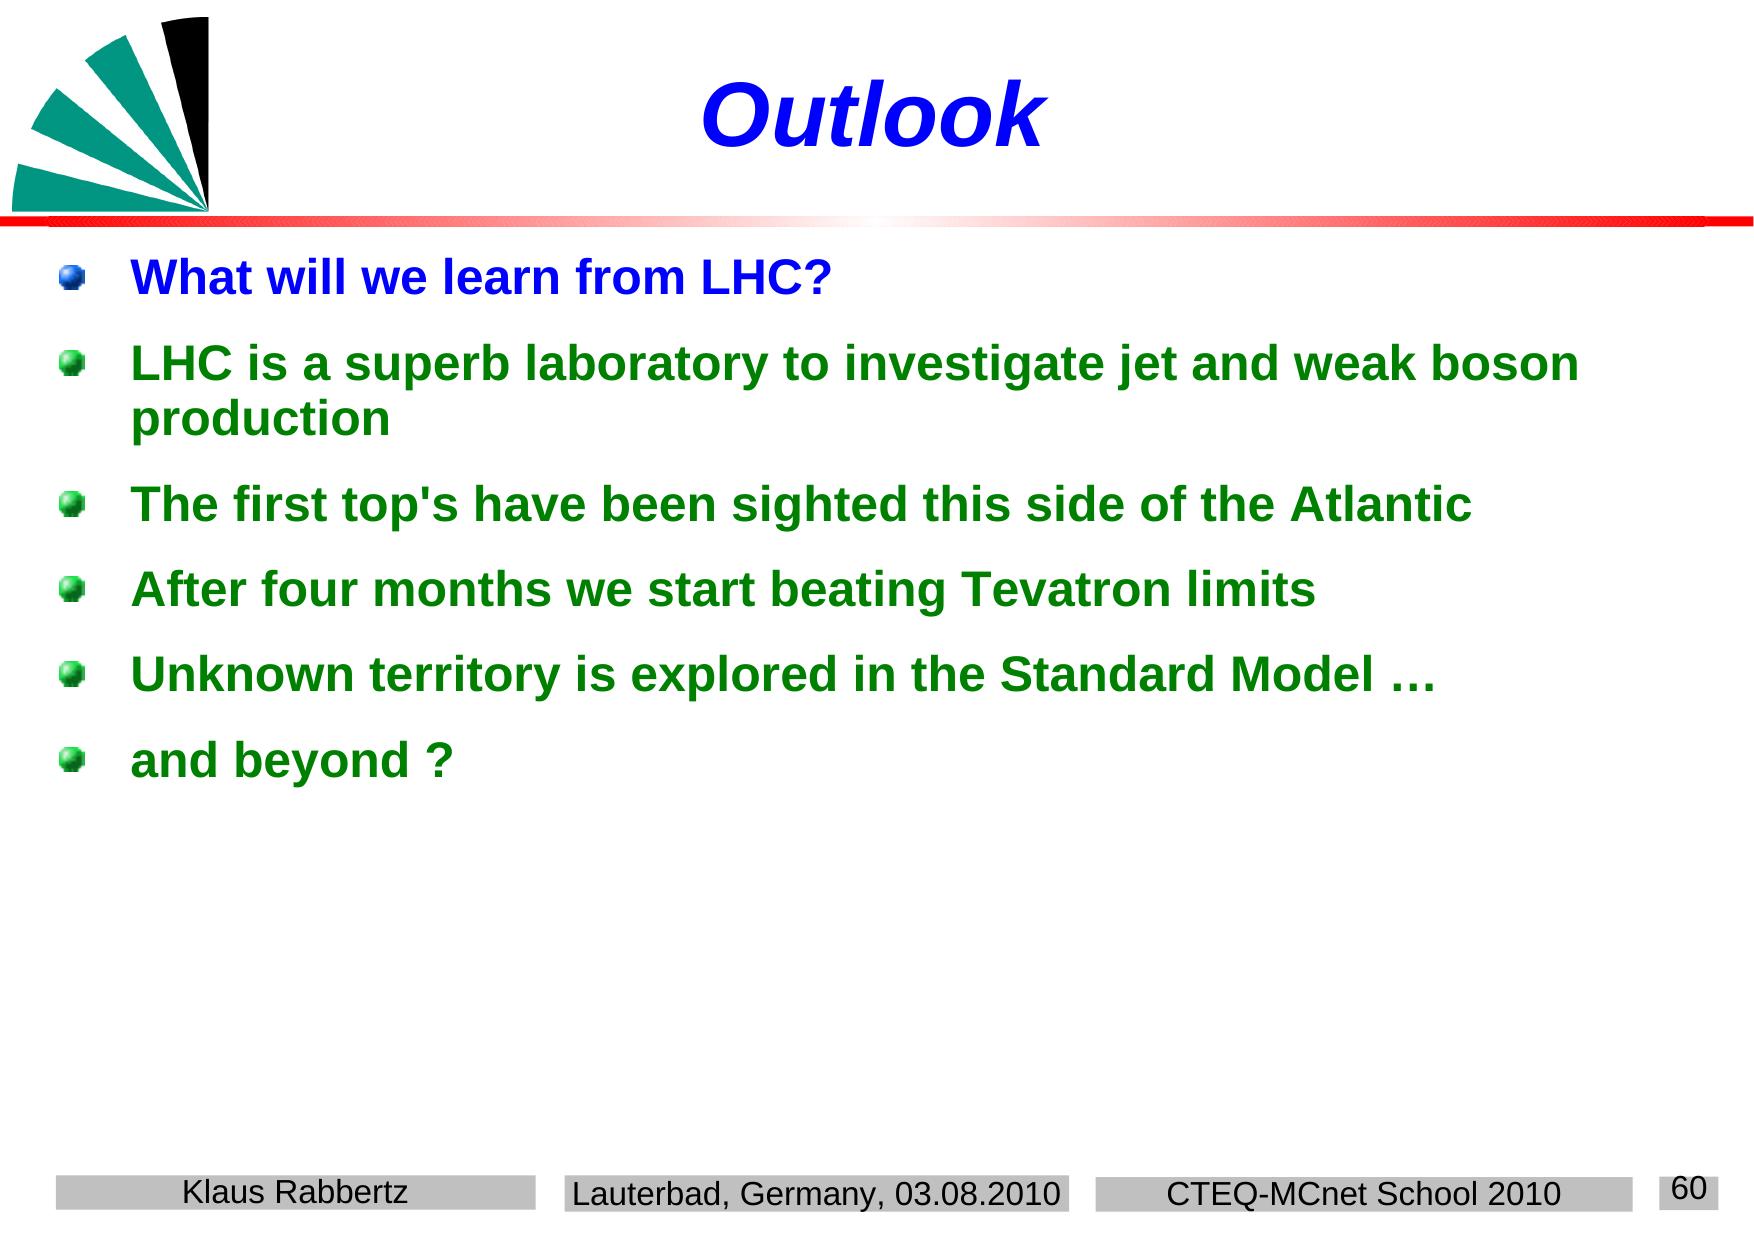

# Outlook
What will we learn from LHC?
LHC is a superb laboratory to investigate jet and weak boson production
The first top's have been sighted this side of the Atlantic
After four months we start beating Tevatron limits
Unknown territory is explored in the Standard Model …
and beyond ?